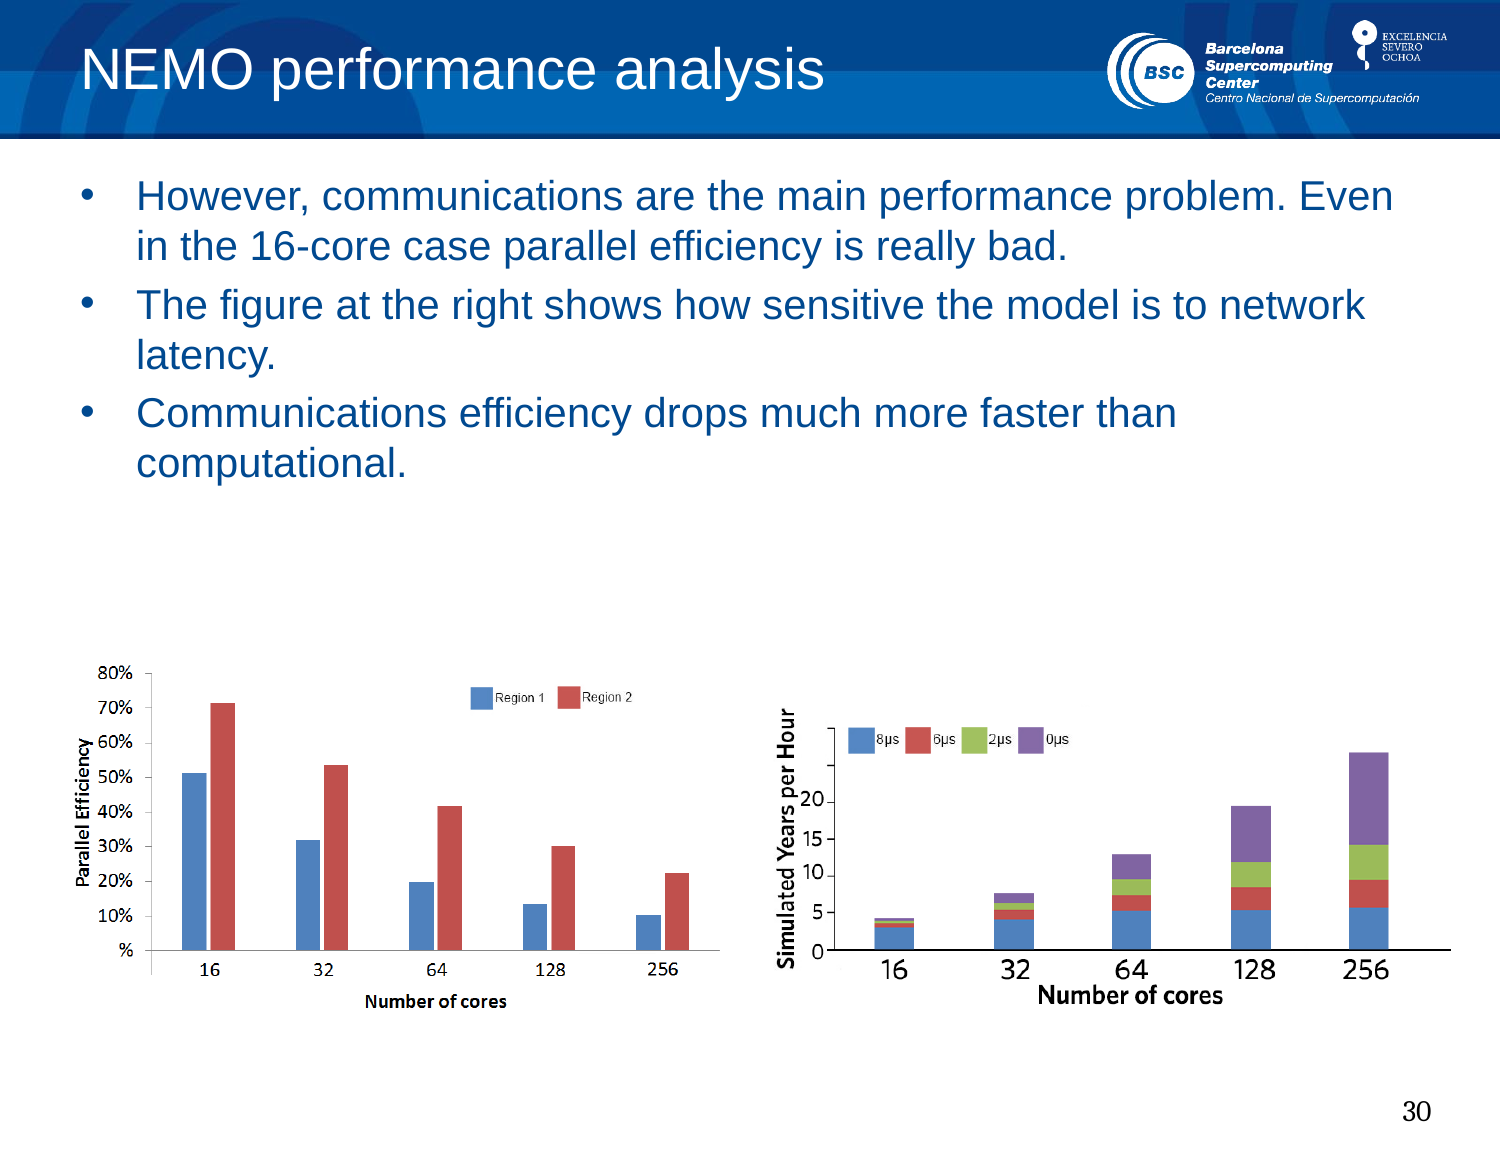

# NEMO performance analysis
However, communications are the main performance problem. Even in the 16-core case parallel efficiency is really bad.
The figure at the right shows how sensitive the model is to network latency.
Communications efficiency drops much more faster than computational.